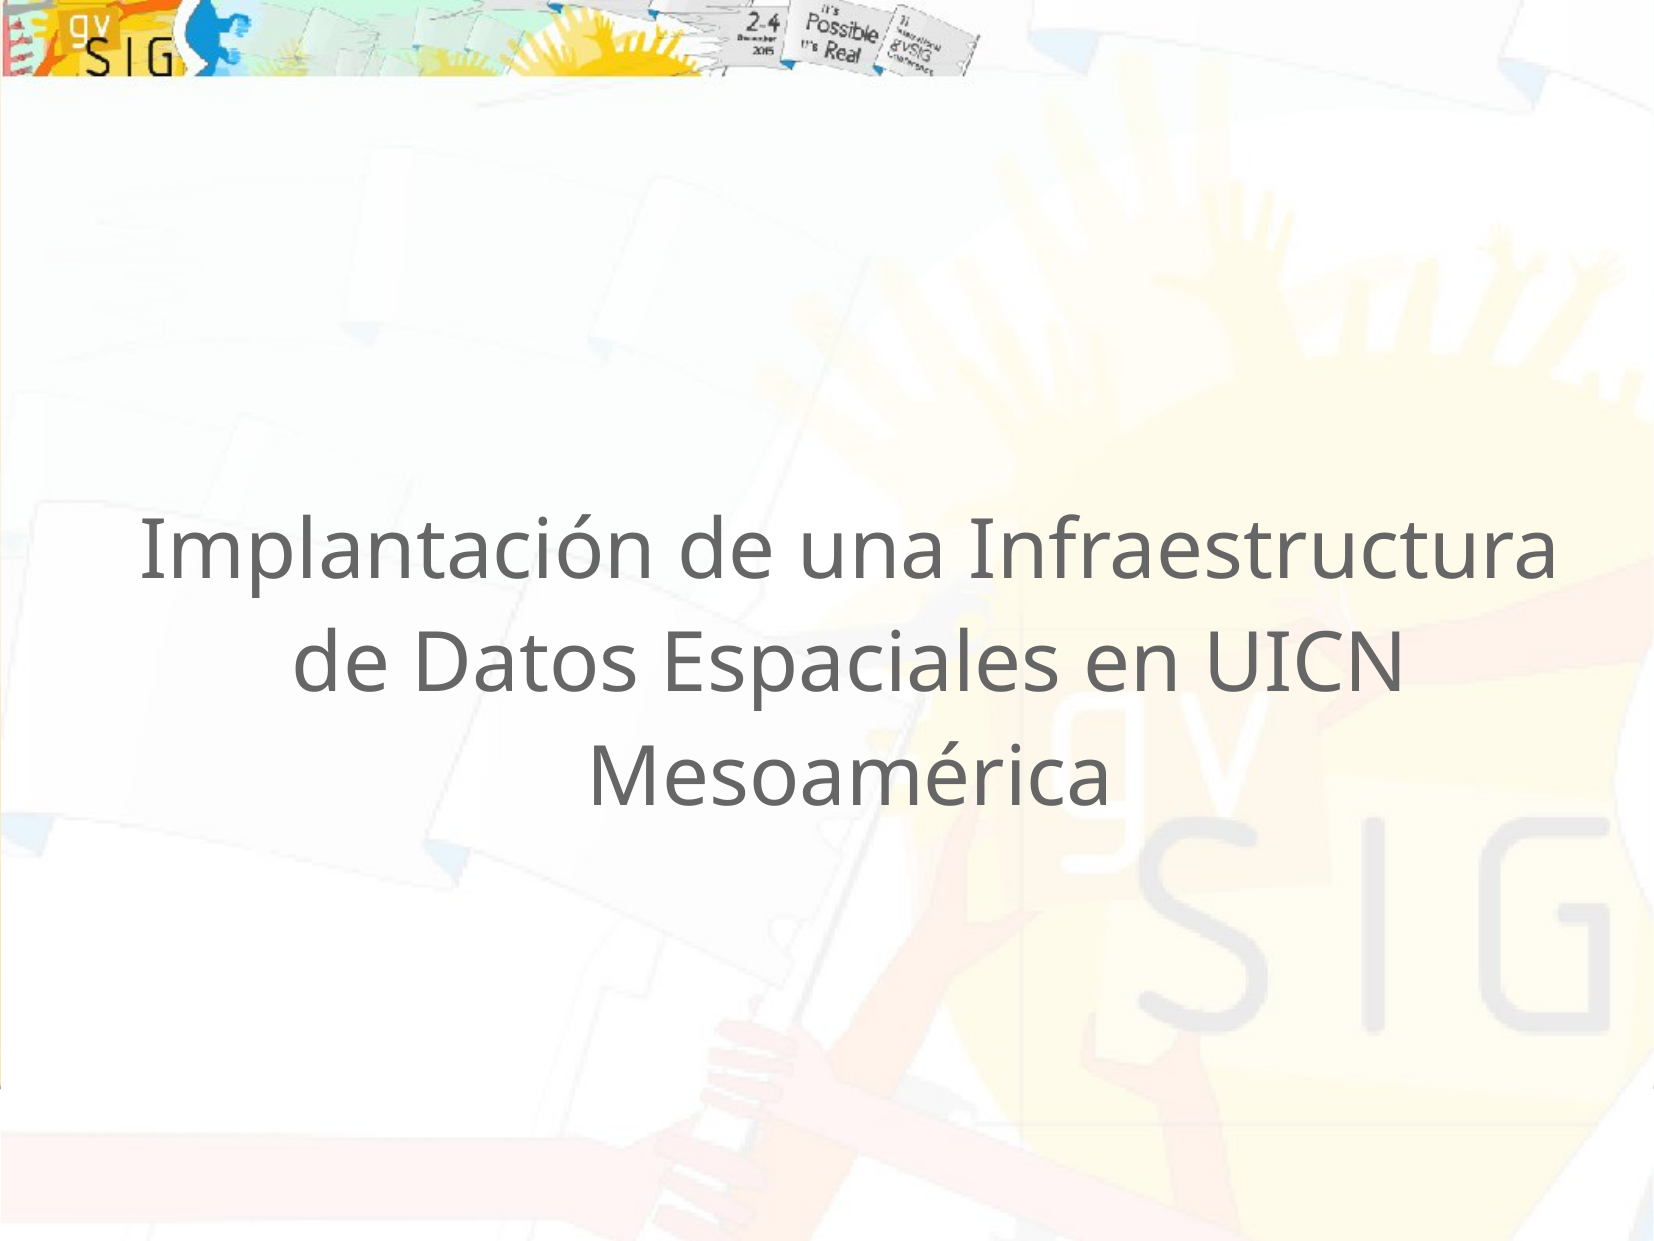

# Implantación de una Infraestructura de Datos Espaciales en UICN Mesoamérica